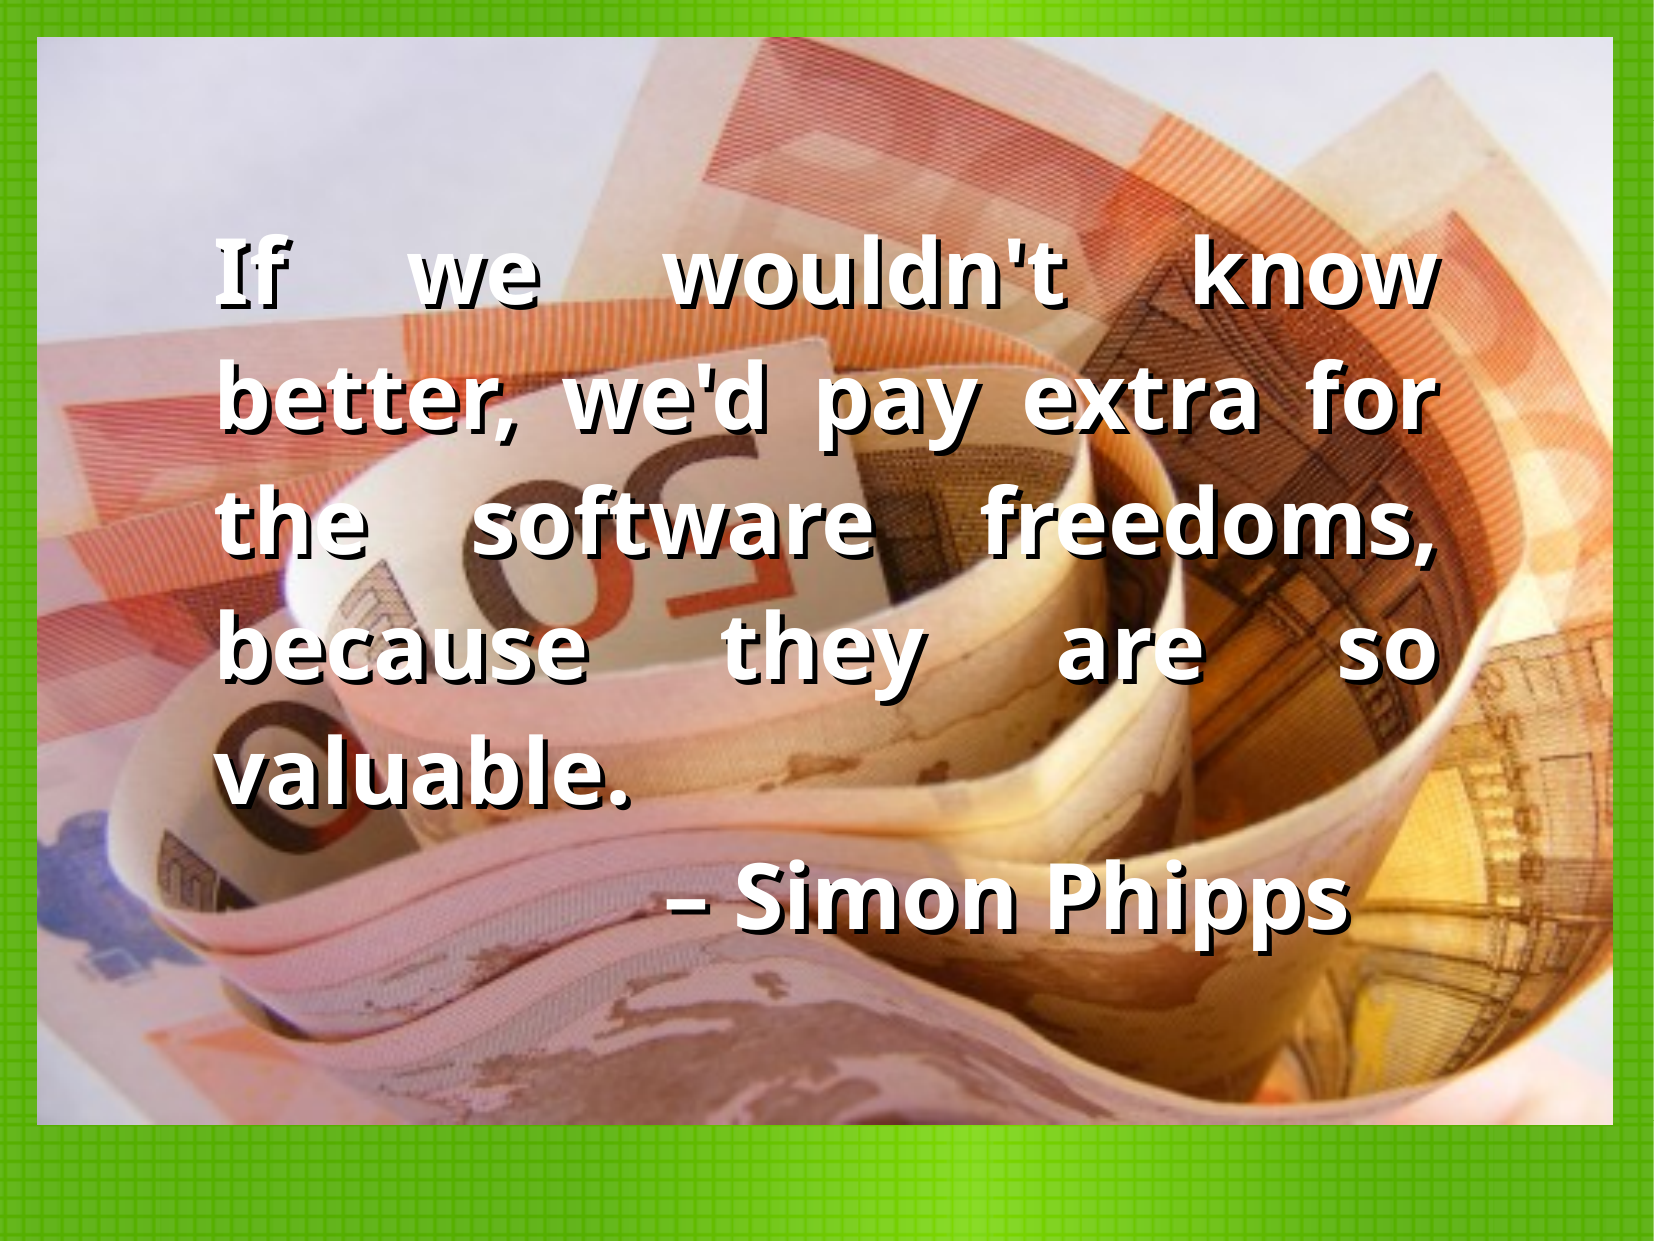

# If we wouldn't know better, we'd pay extra for the software freedoms, because they are so valuable. – Simon Phipps